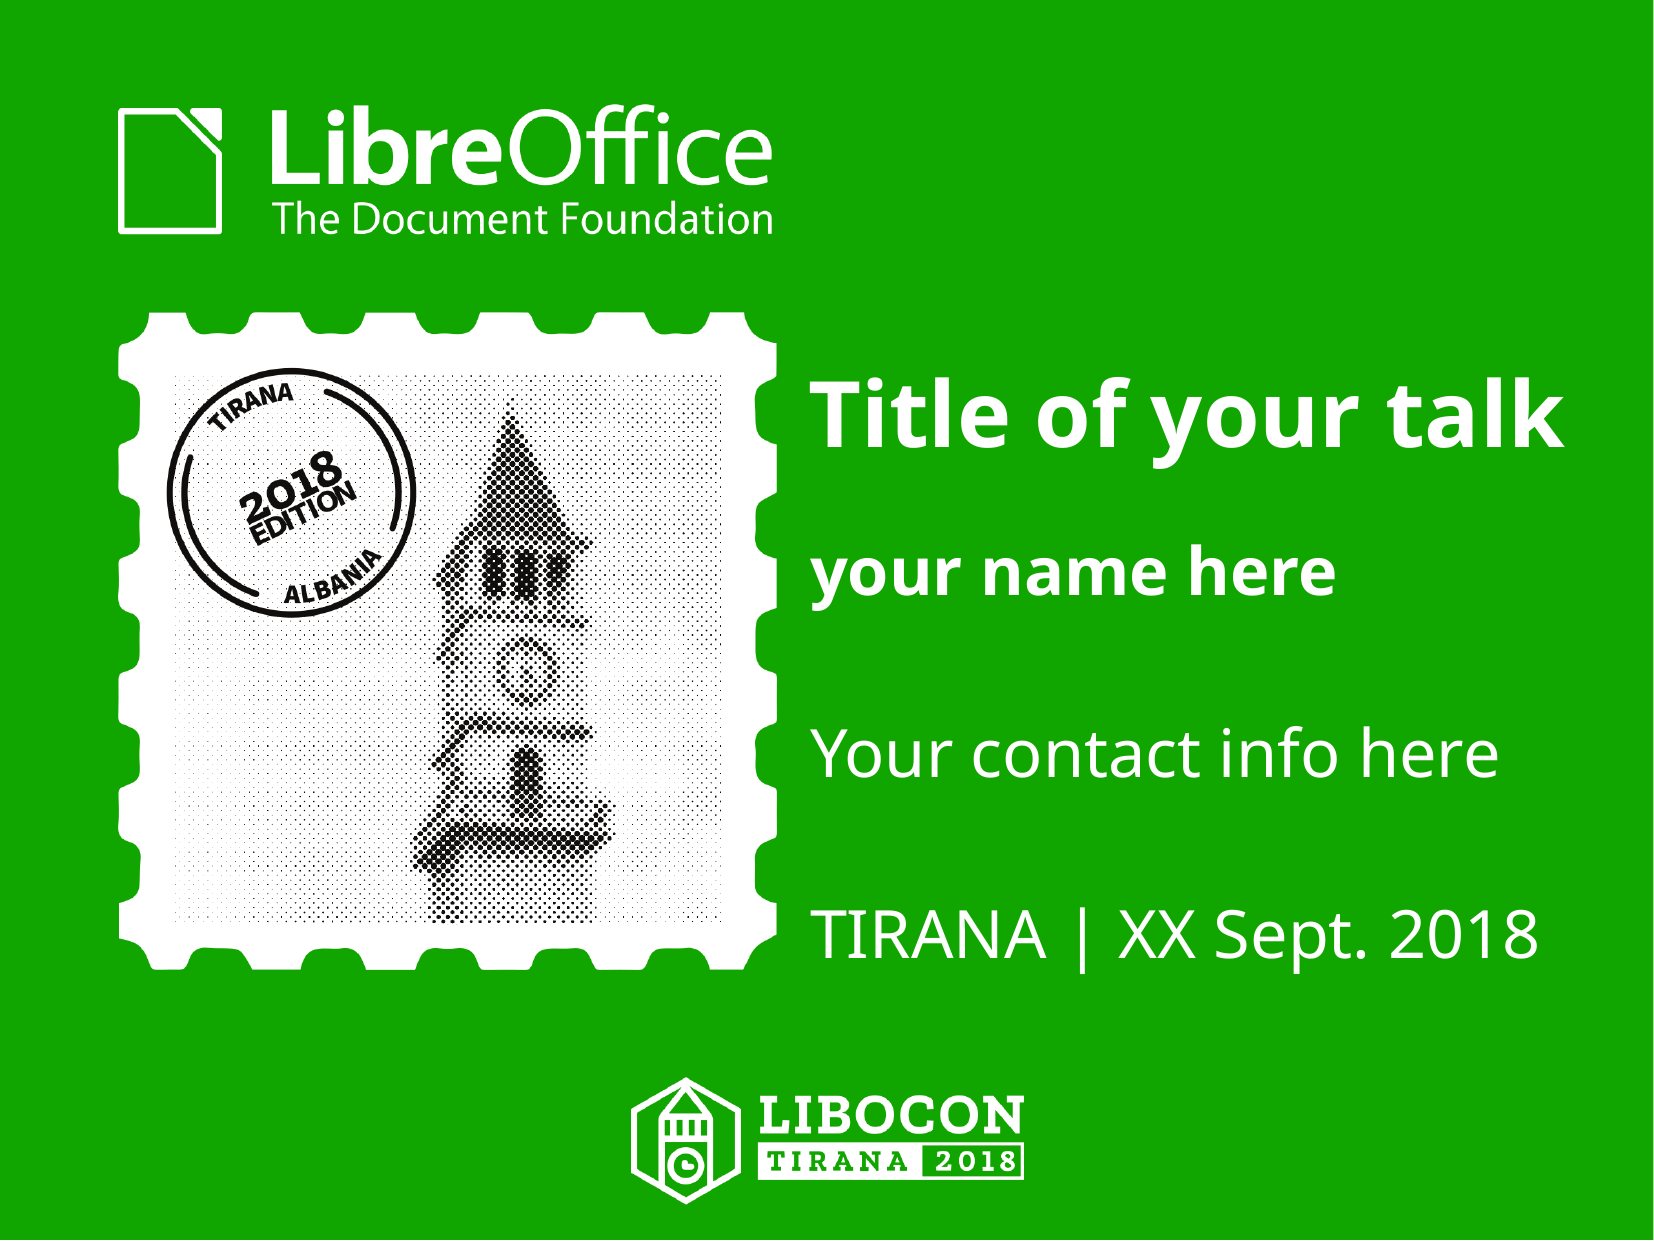

# Title of your talk
your name here
Your contact info here
TIRANA | XX Sept. 2018